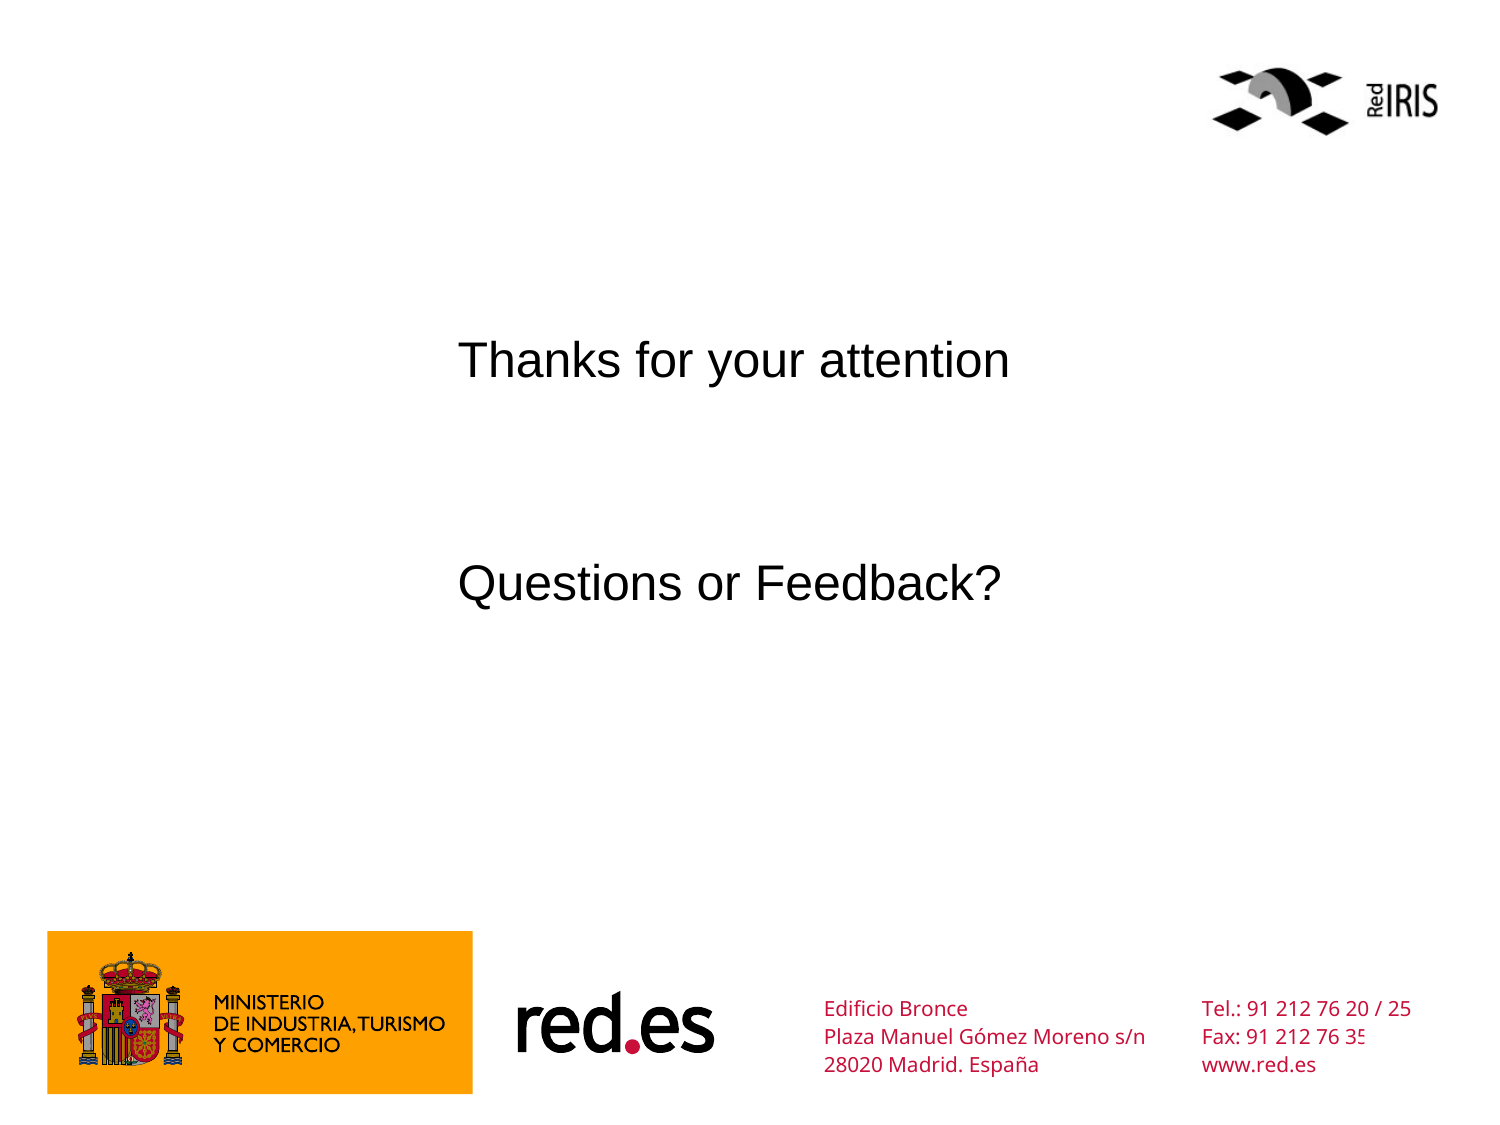

Thanks for your attention
Questions or Feedback?
Edificio Bronce
Plaza Manuel Gómez Moreno s/n
28020 Madrid. España
Tel.: 91 212 76 20 / 25
Fax: 91 212 76 35
www.red.es
14